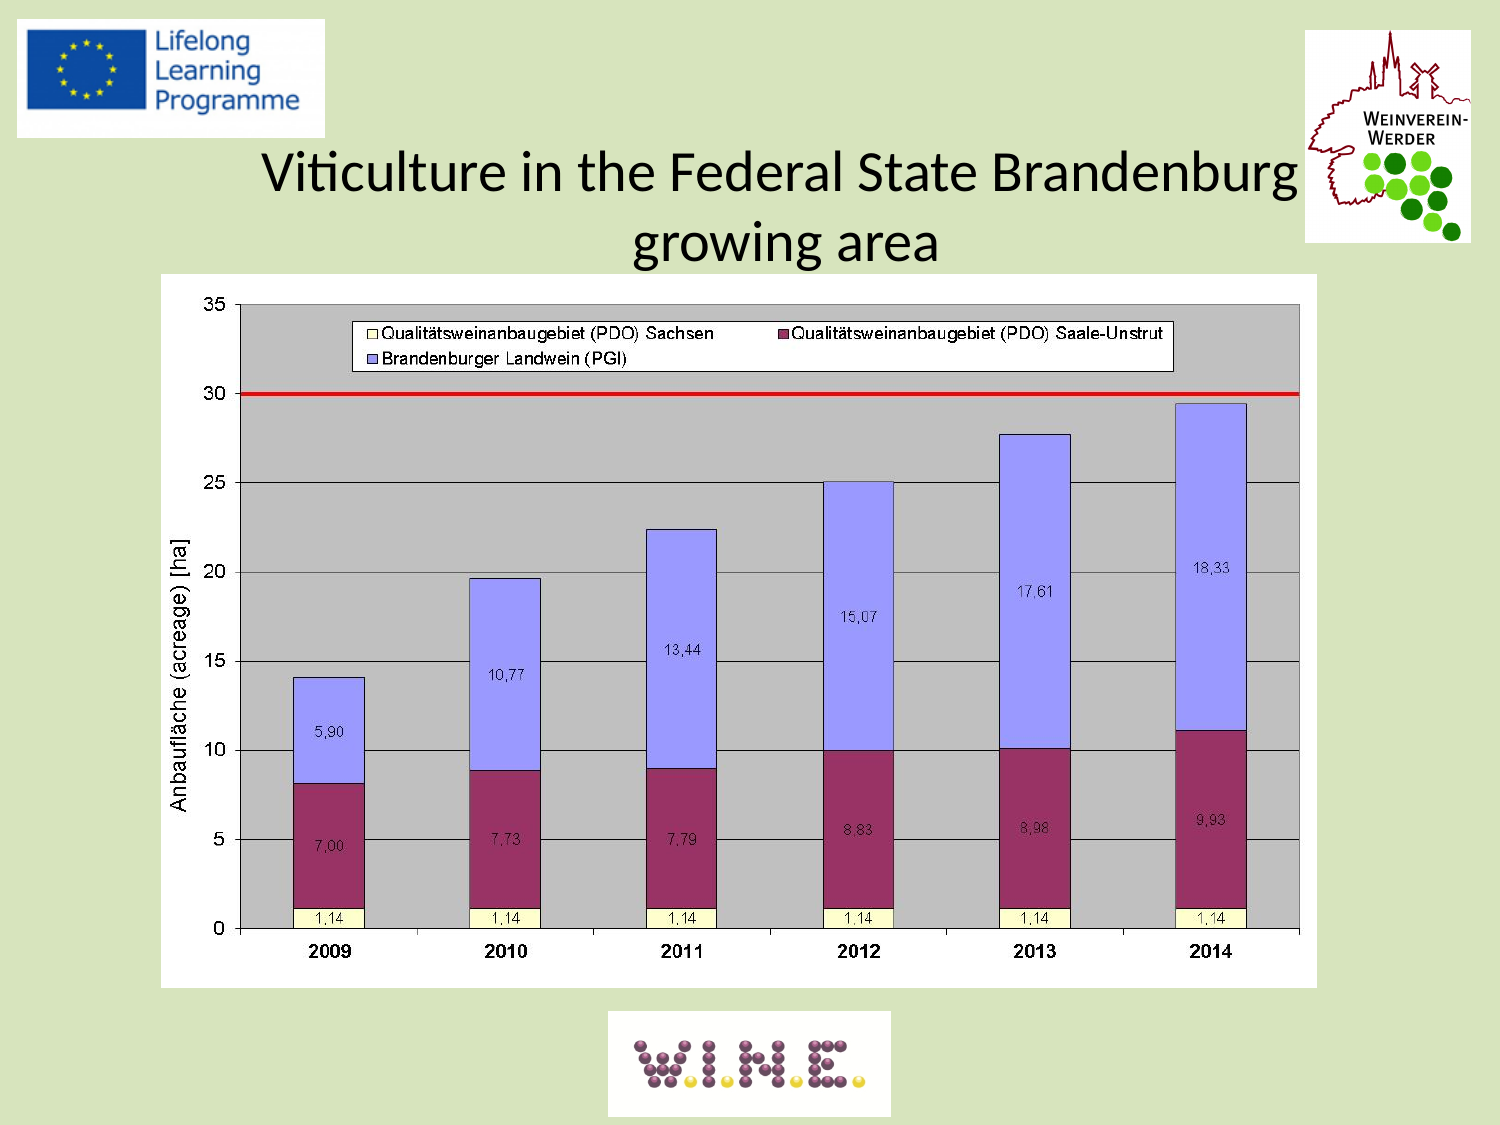

Viticulture in the Federal State Brandenburg
 growing area